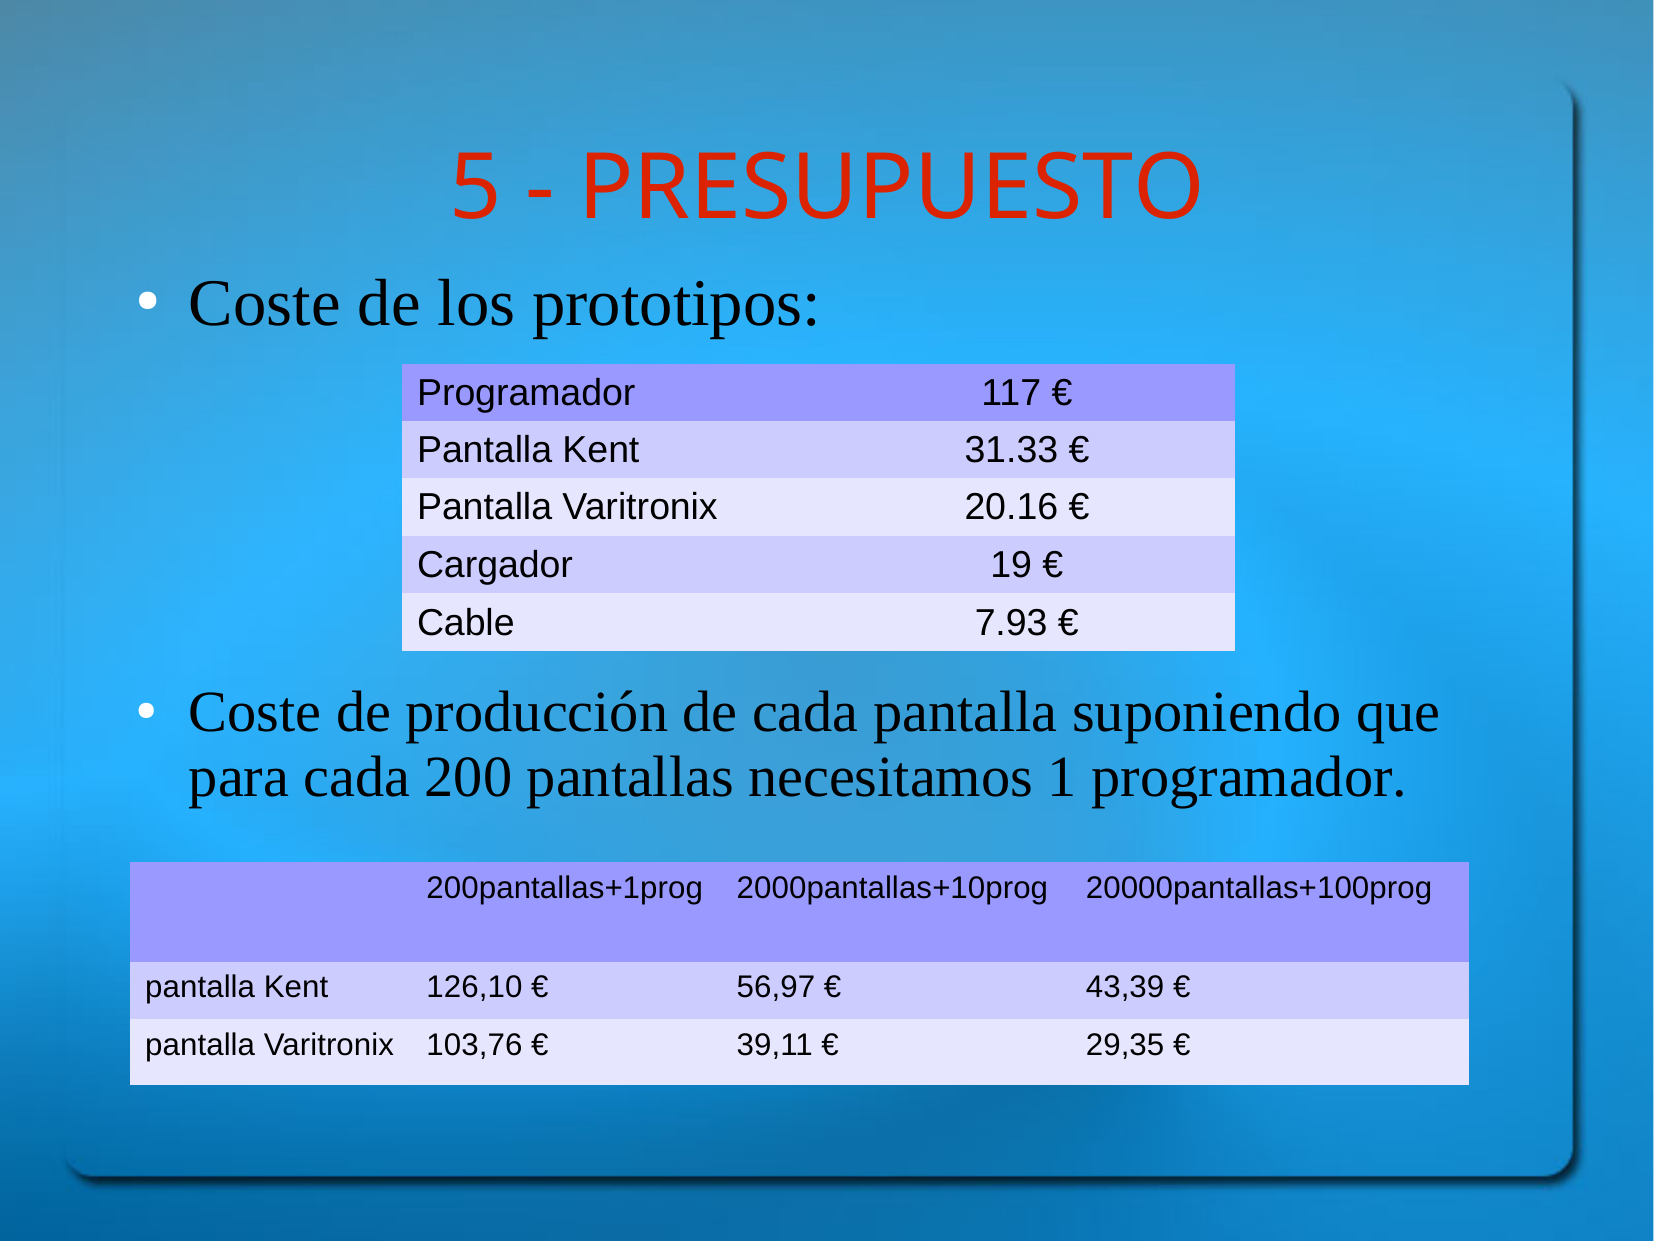

# 5 - PRESUPUESTO
Coste de los prototipos:
Coste de producción de cada pantalla suponiendo que para cada 200 pantallas necesitamos 1 programador.
| Programador | 117 € |
| --- | --- |
| Pantalla Kent | 31.33 € |
| Pantalla Varitronix | 20.16 € |
| Cargador | 19 € |
| Cable | 7.93 € |
| | 200pantallas+1prog | 2000pantallas+10prog | 20000pantallas+100prog |
| --- | --- | --- | --- |
| pantalla Kent | 126,10 € | 56,97 € | 43,39 € |
| pantalla Varitronix | 103,76 € | 39,11 € | 29,35 € |